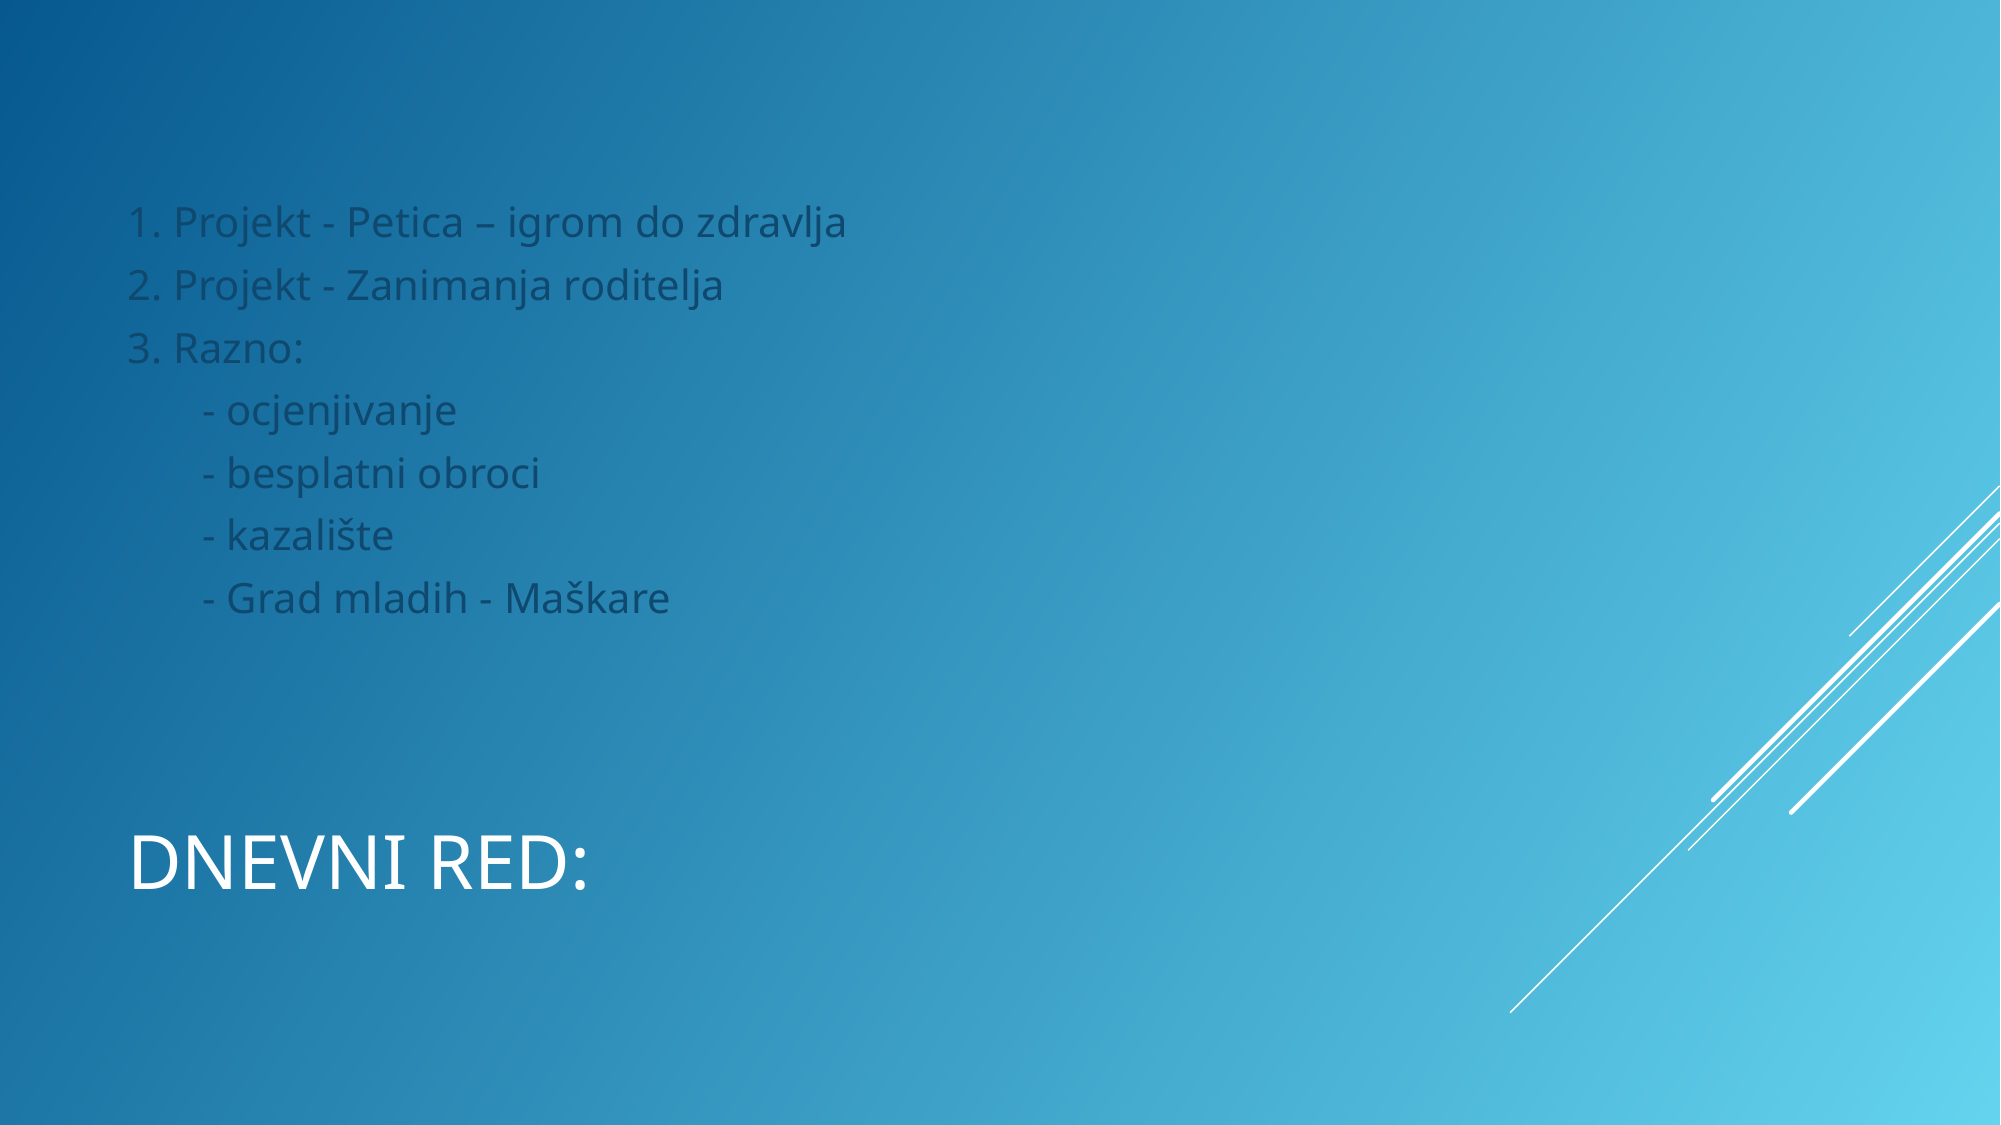

1. Projekt - Petica – igrom do zdravlja
2. Projekt - Zanimanja roditelja
3. Razno:
 - ocjenjivanje
 - besplatni obroci
 - kazalište
 - Grad mladih - Maškare
# Dnevni red: